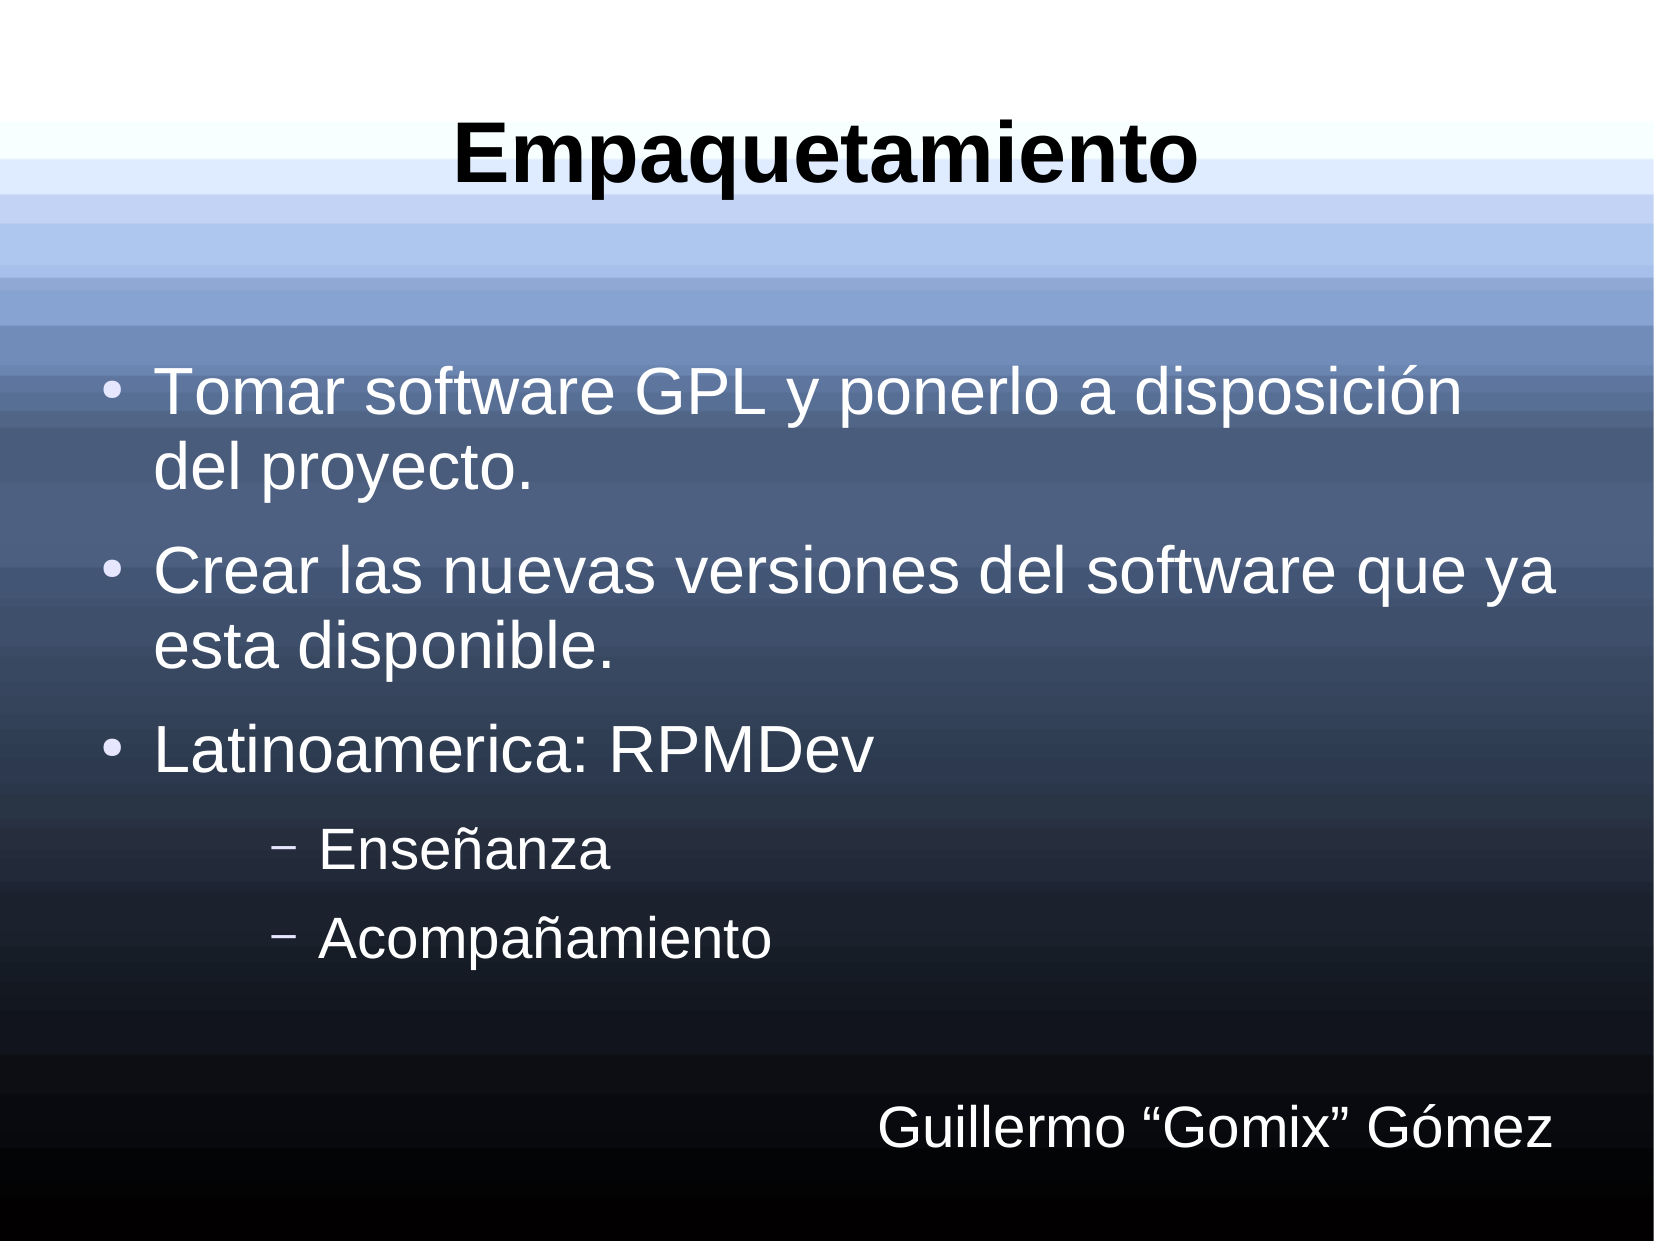

# Empaquetamiento
Tomar software GPL y ponerlo a disposición del proyecto.
Crear las nuevas versiones del software que ya esta disponible.
Latinoamerica: RPMDev
Enseñanza
Acompañamiento
Guillermo “Gomix” Gómez